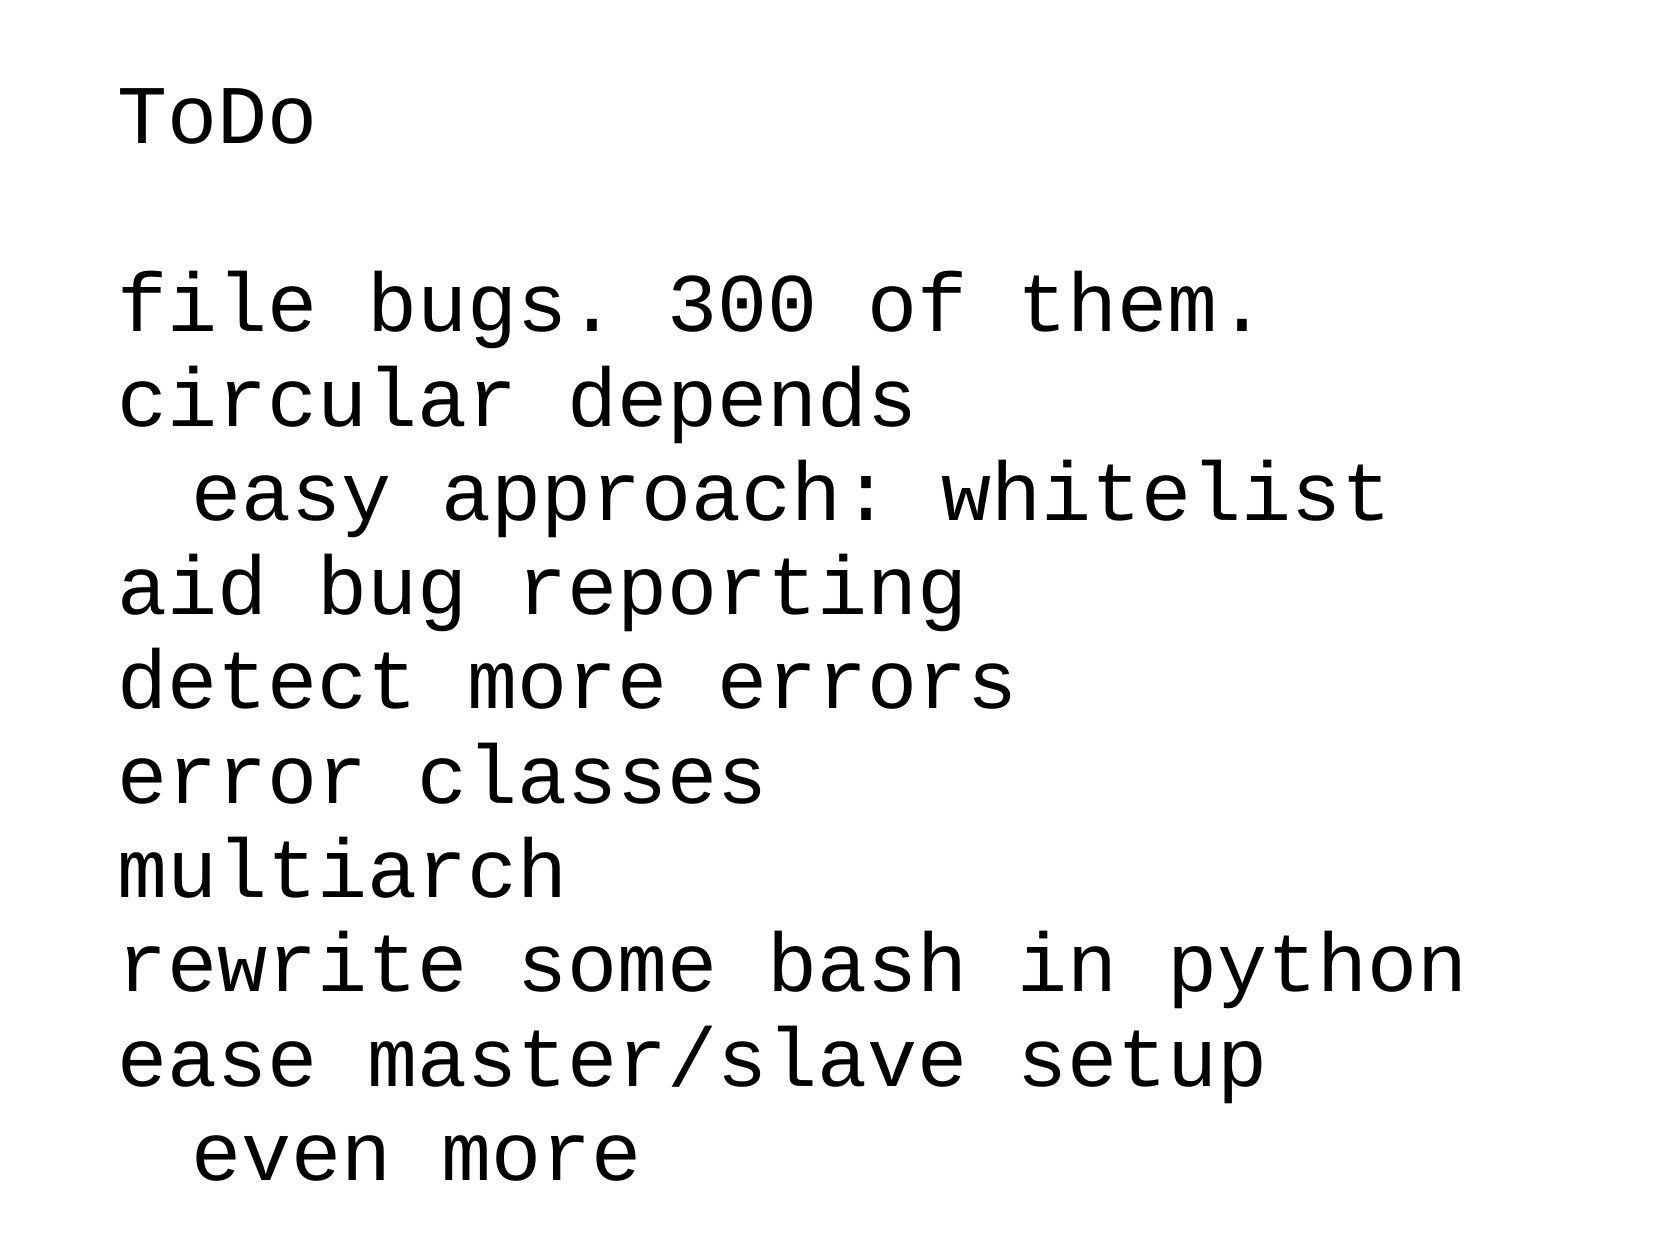

ToDo
file bugs. 300 of them.
circular depends
	easy approach: whitelist
aid bug reporting
detect more errors
error classes
multiarch
rewrite some bash in python
ease master/slave setup
	even more